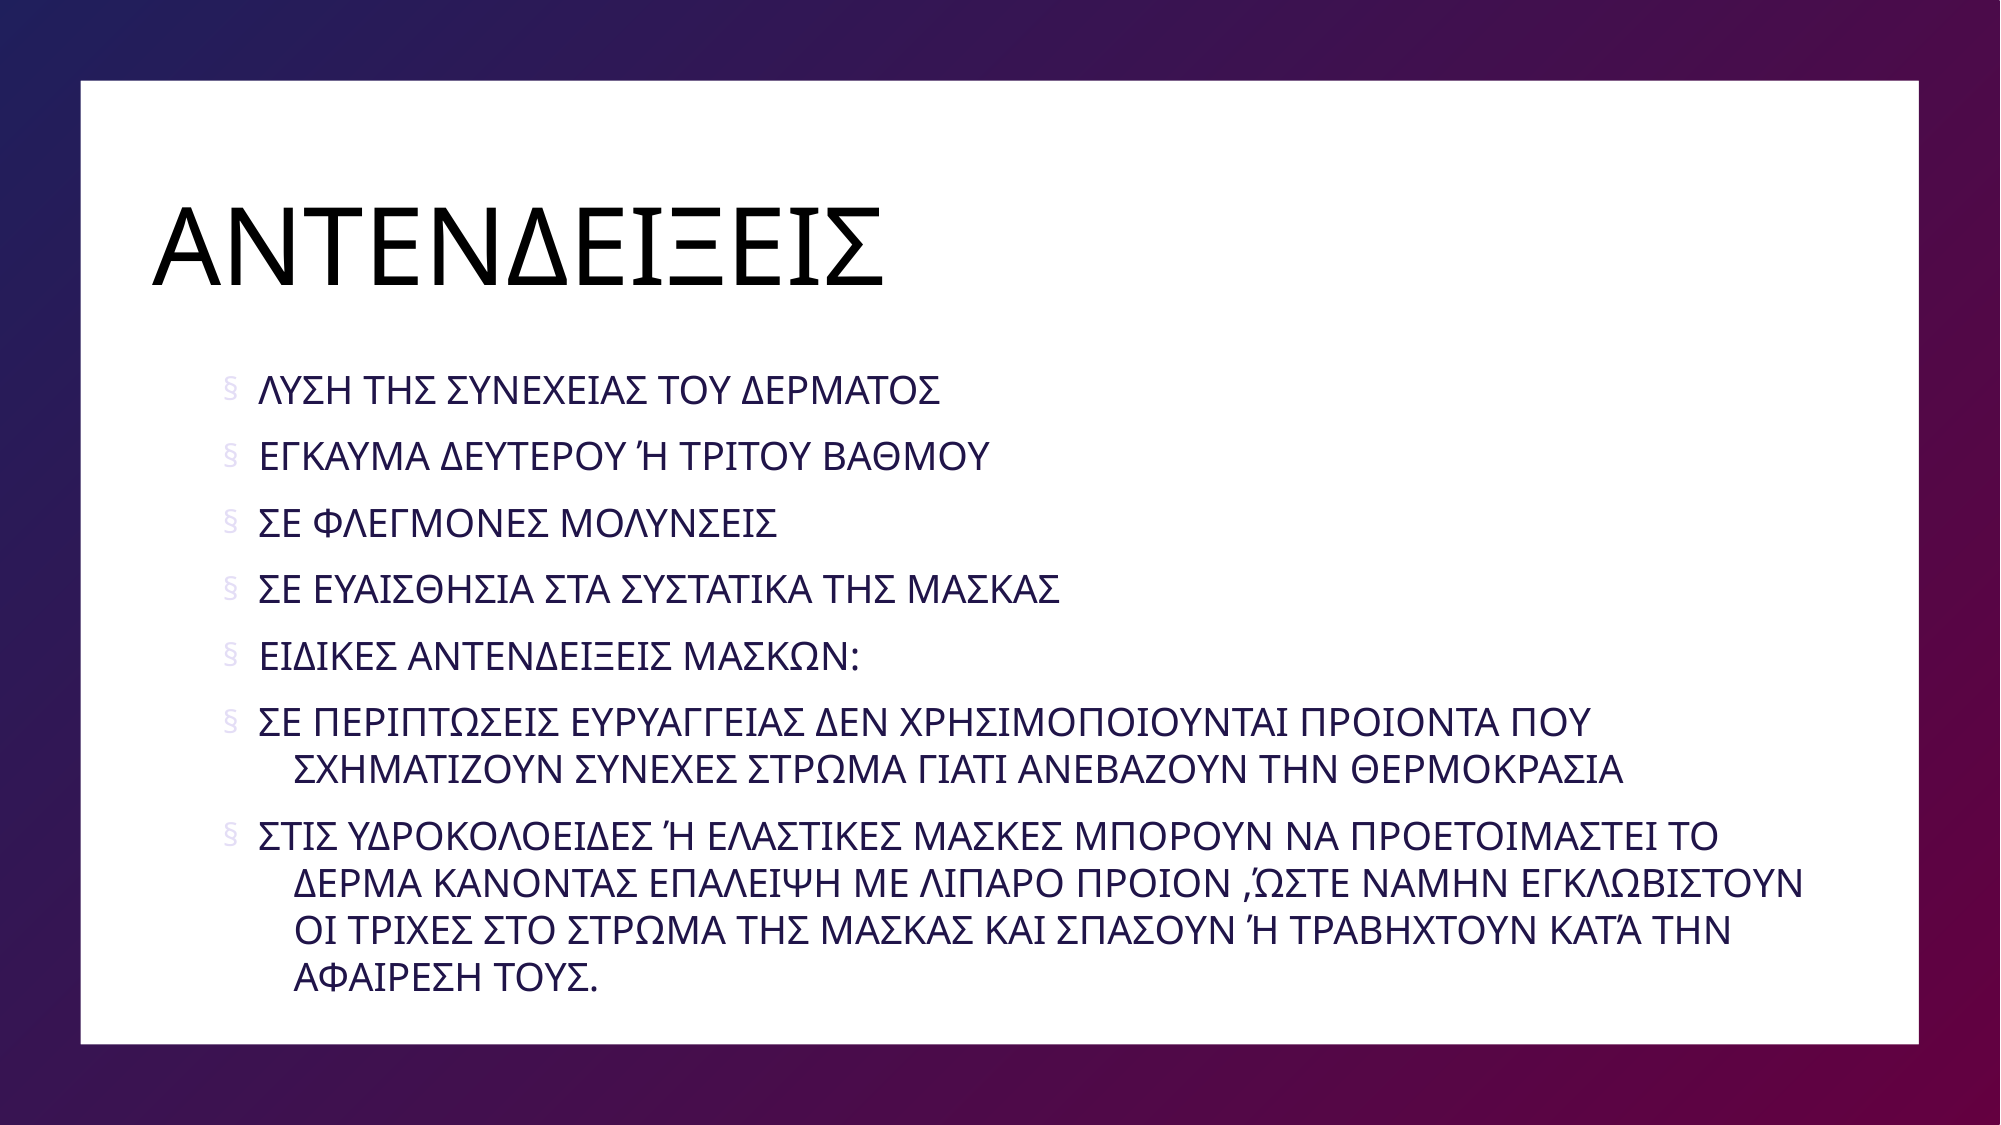

# ΑΝΤΕΝΔΕΙΞΕΙΣ
ΛΥΣΗ ΤΗΣ ΣΥΝΕΧΕΙΑΣ ΤΟΥ ΔΕΡΜΑΤΟΣ
ΕΓΚΑΥΜΑ ΔΕΥΤΕΡΟΥ Ή ΤΡΙΤΟΥ ΒΑΘΜΟΥ
ΣΕ ΦΛΕΓΜΟΝΕΣ ΜΟΛΥΝΣΕΙΣ
ΣΕ ΕΥΑΙΣΘΗΣΙΑ ΣΤΑ ΣΥΣΤΑΤΙΚΑ ΤΗΣ ΜΑΣΚΑΣ
ΕΙΔΙΚΕΣ ΑΝΤΕΝΔΕΙΞΕΙΣ ΜΑΣΚΩΝ:
ΣΕ ΠΕΡΙΠΤΩΣΕΙΣ ΕΥΡΥΑΓΓΕΙΑΣ ΔΕΝ ΧΡΗΣΙΜΟΠΟΙΟΥΝΤΑΙ ΠΡΟΙΟΝΤΑ ΠΟΥ ΣΧΗΜΑΤΙΖΟΥΝ ΣΥΝΕΧΕΣ ΣΤΡΩΜΑ ΓΙΑΤΙ ΑΝΕΒΑΖΟΥΝ ΤΗΝ ΘΕΡΜΟΚΡΑΣΙΑ
ΣΤΙΣ ΥΔΡΟΚΟΛΟΕΙΔΕΣ Ή ΕΛΑΣΤΙΚΕΣ ΜΑΣΚΕΣ ΜΠΟΡΟΥΝ ΝΑ ΠΡΟΕΤΟΙΜΑΣΤΕΙ ΤΟ ΔΕΡΜΑ ΚΑΝΟΝΤΑΣ ΕΠΑΛΕΙΨΗ ΜΕ ΛΙΠΑΡΟ ΠΡΟΙΟΝ ,ΏΣΤΕ ΝΑΜΗΝ ΕΓΚΛΩΒΙΣΤΟΥΝ ΟΙ ΤΡΙΧΕΣ ΣΤΟ ΣΤΡΩΜΑ ΤΗΣ ΜΑΣΚΑΣ ΚΑΙ ΣΠΑΣΟΥΝ Ή ΤΡΑΒΗΧΤΟΥΝ ΚΑΤΆ ΤΗΝ ΑΦΑΙΡΕΣΗ ΤΟΥΣ.